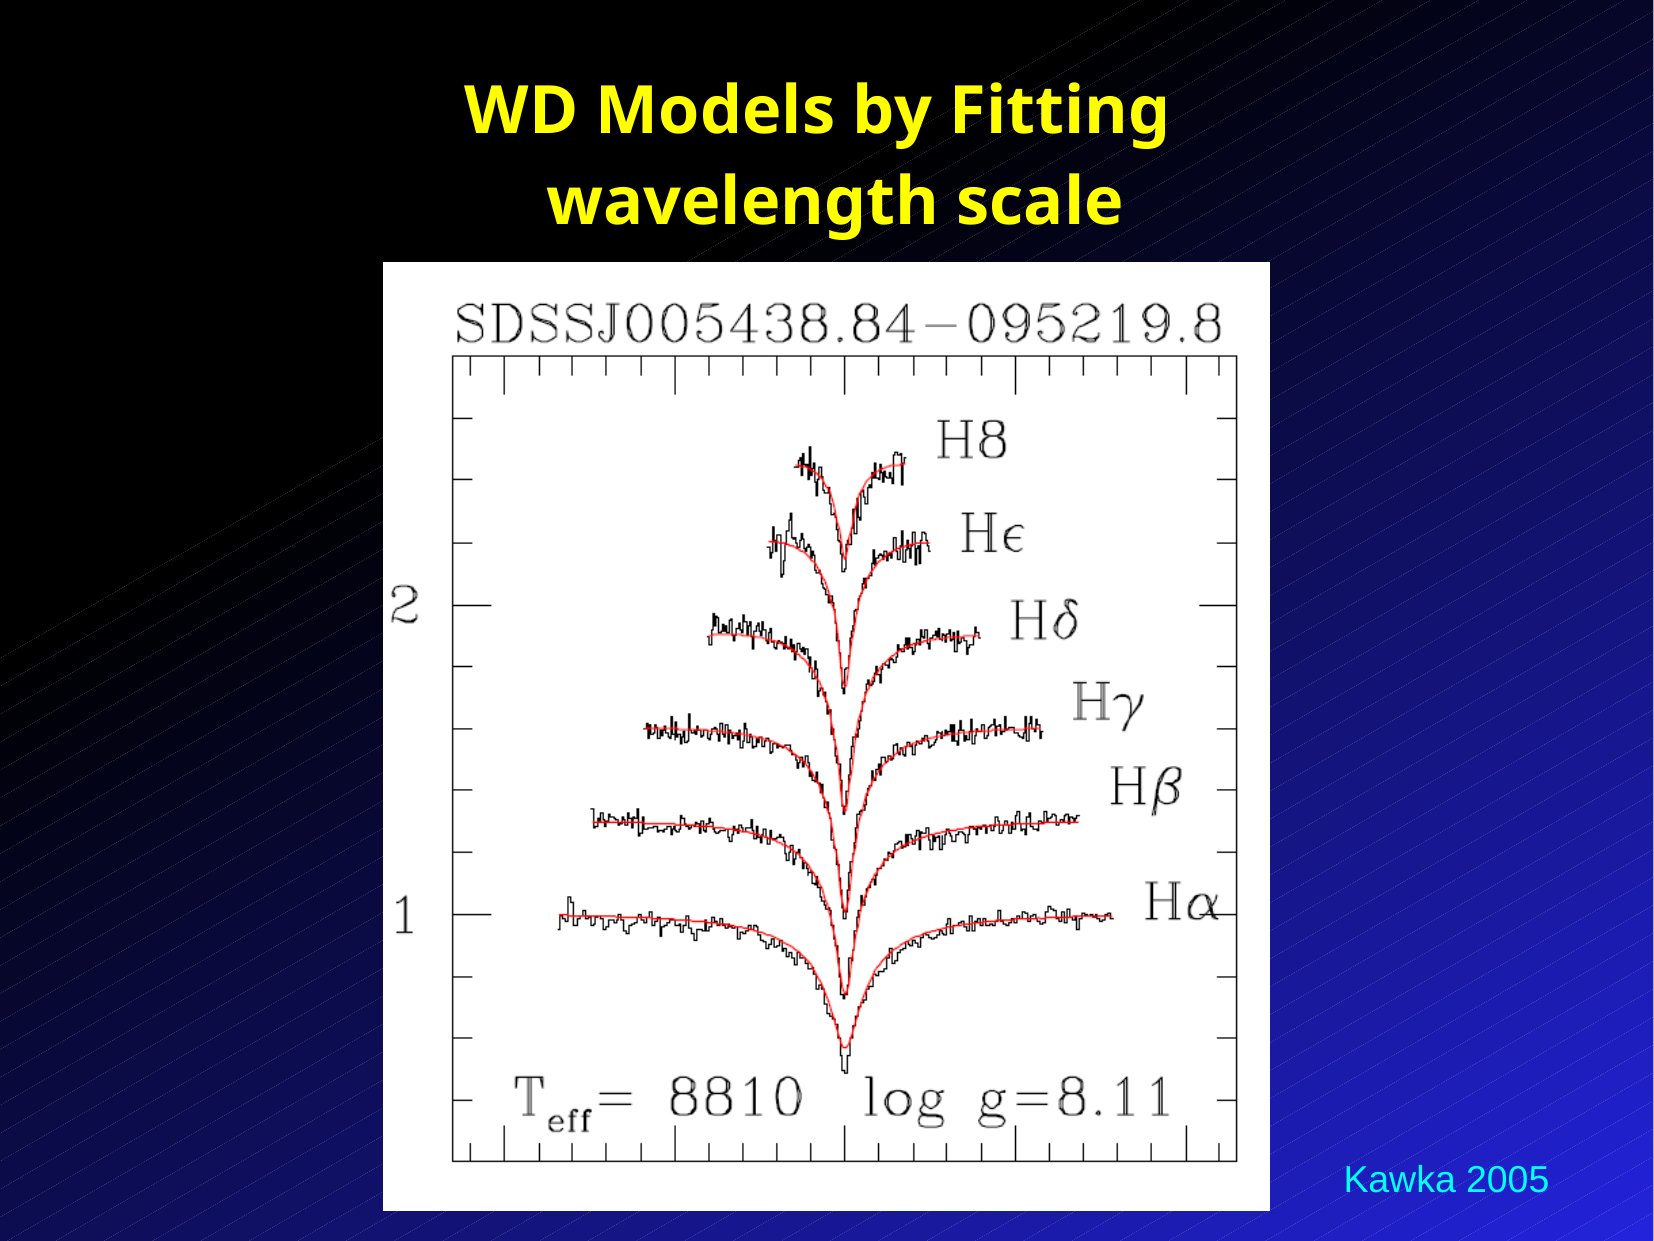

# WD Models by Fitting wavelength scale
Kawka 2005